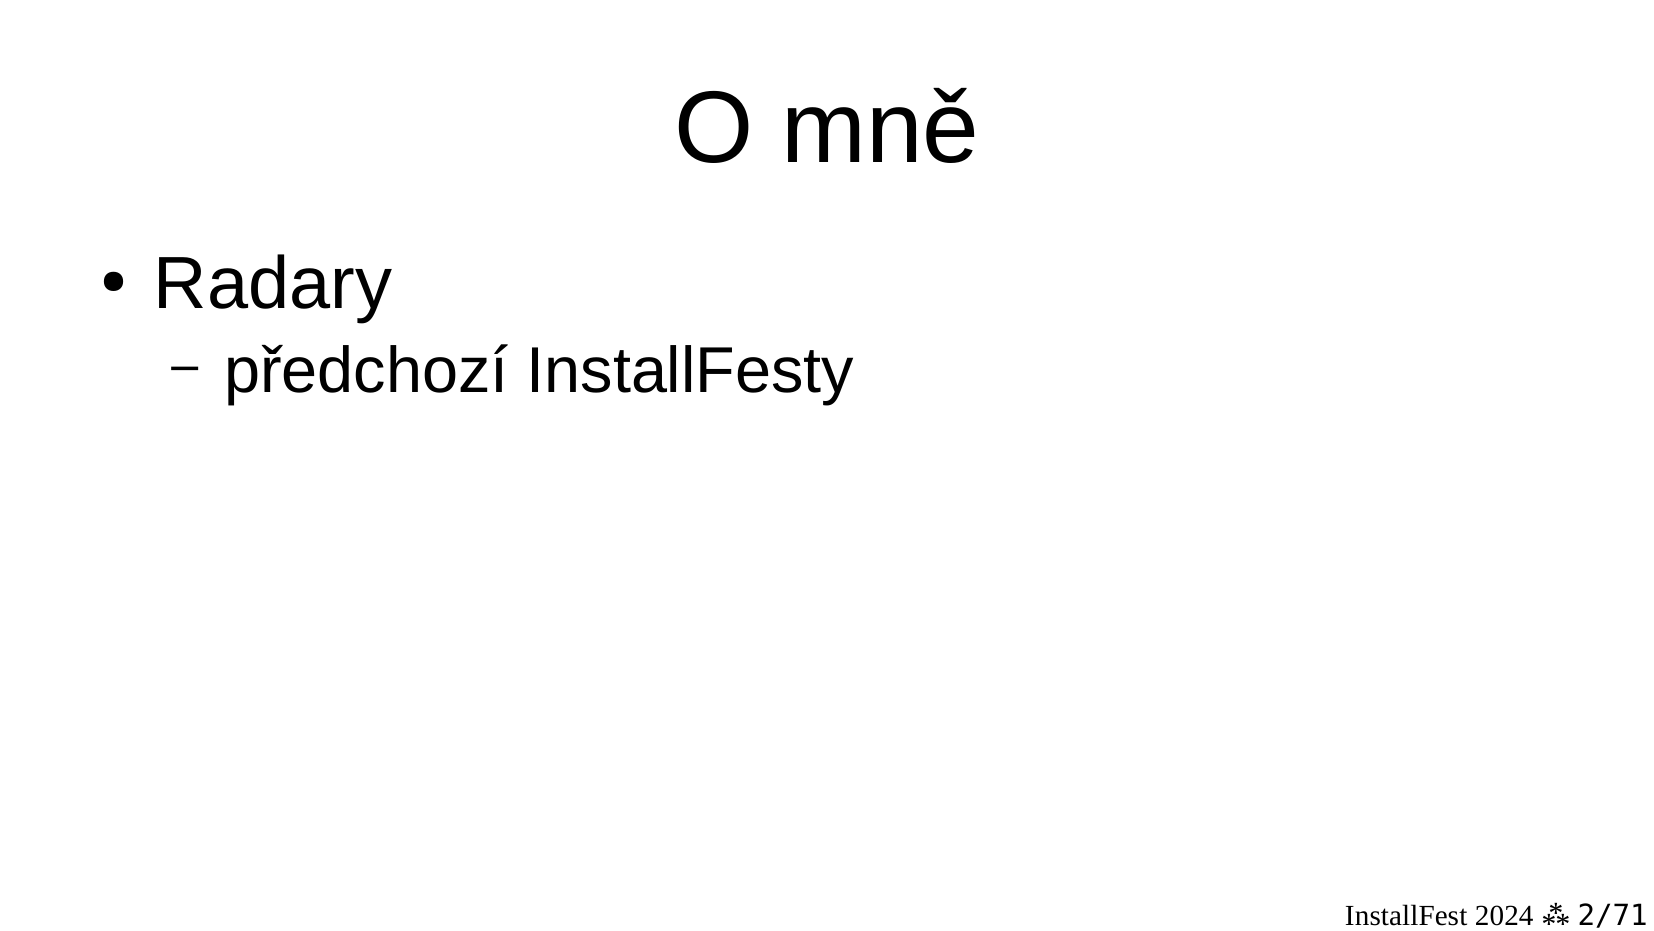

# O mně
Radary
předchozí InstallFesty
2